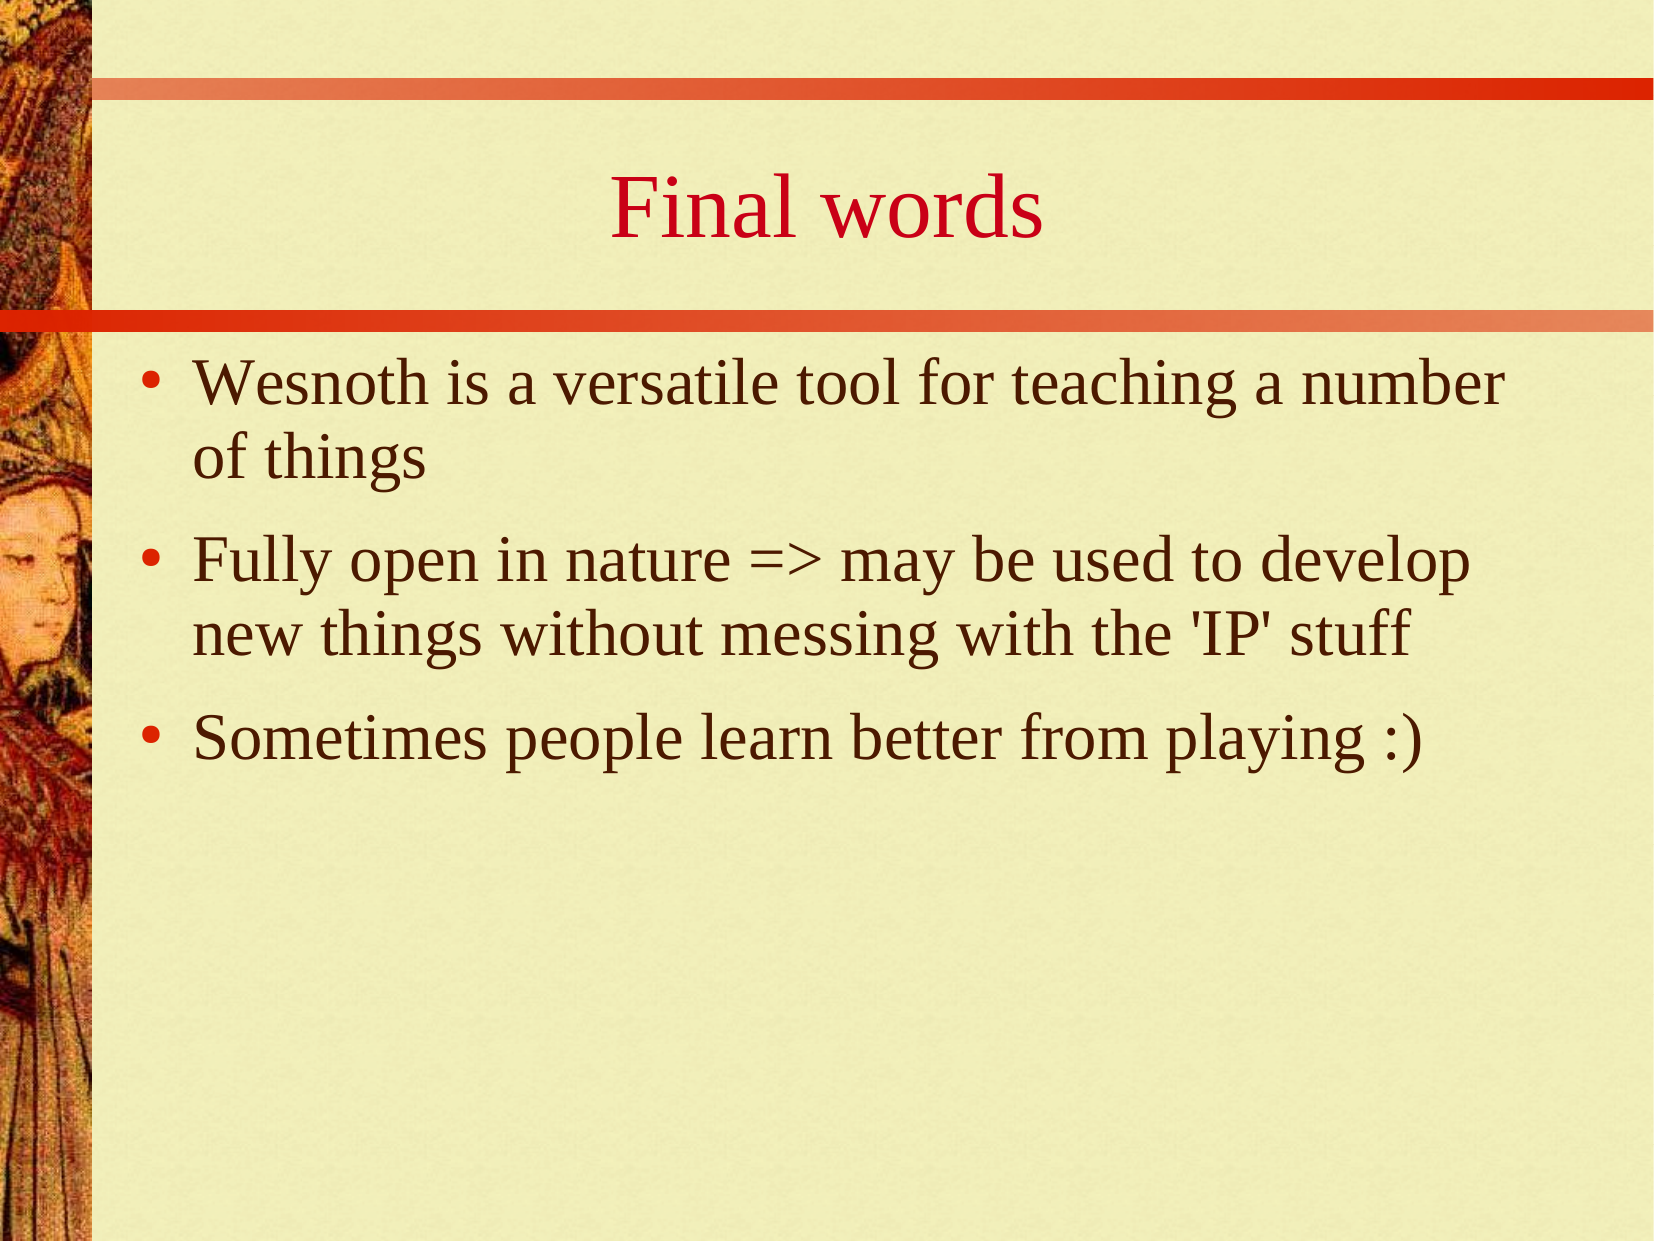

# Final words
Wesnoth is a versatile tool for teaching a number of things
Fully open in nature => may be used to develop new things without messing with the 'IP' stuff
Sometimes people learn better from playing :)